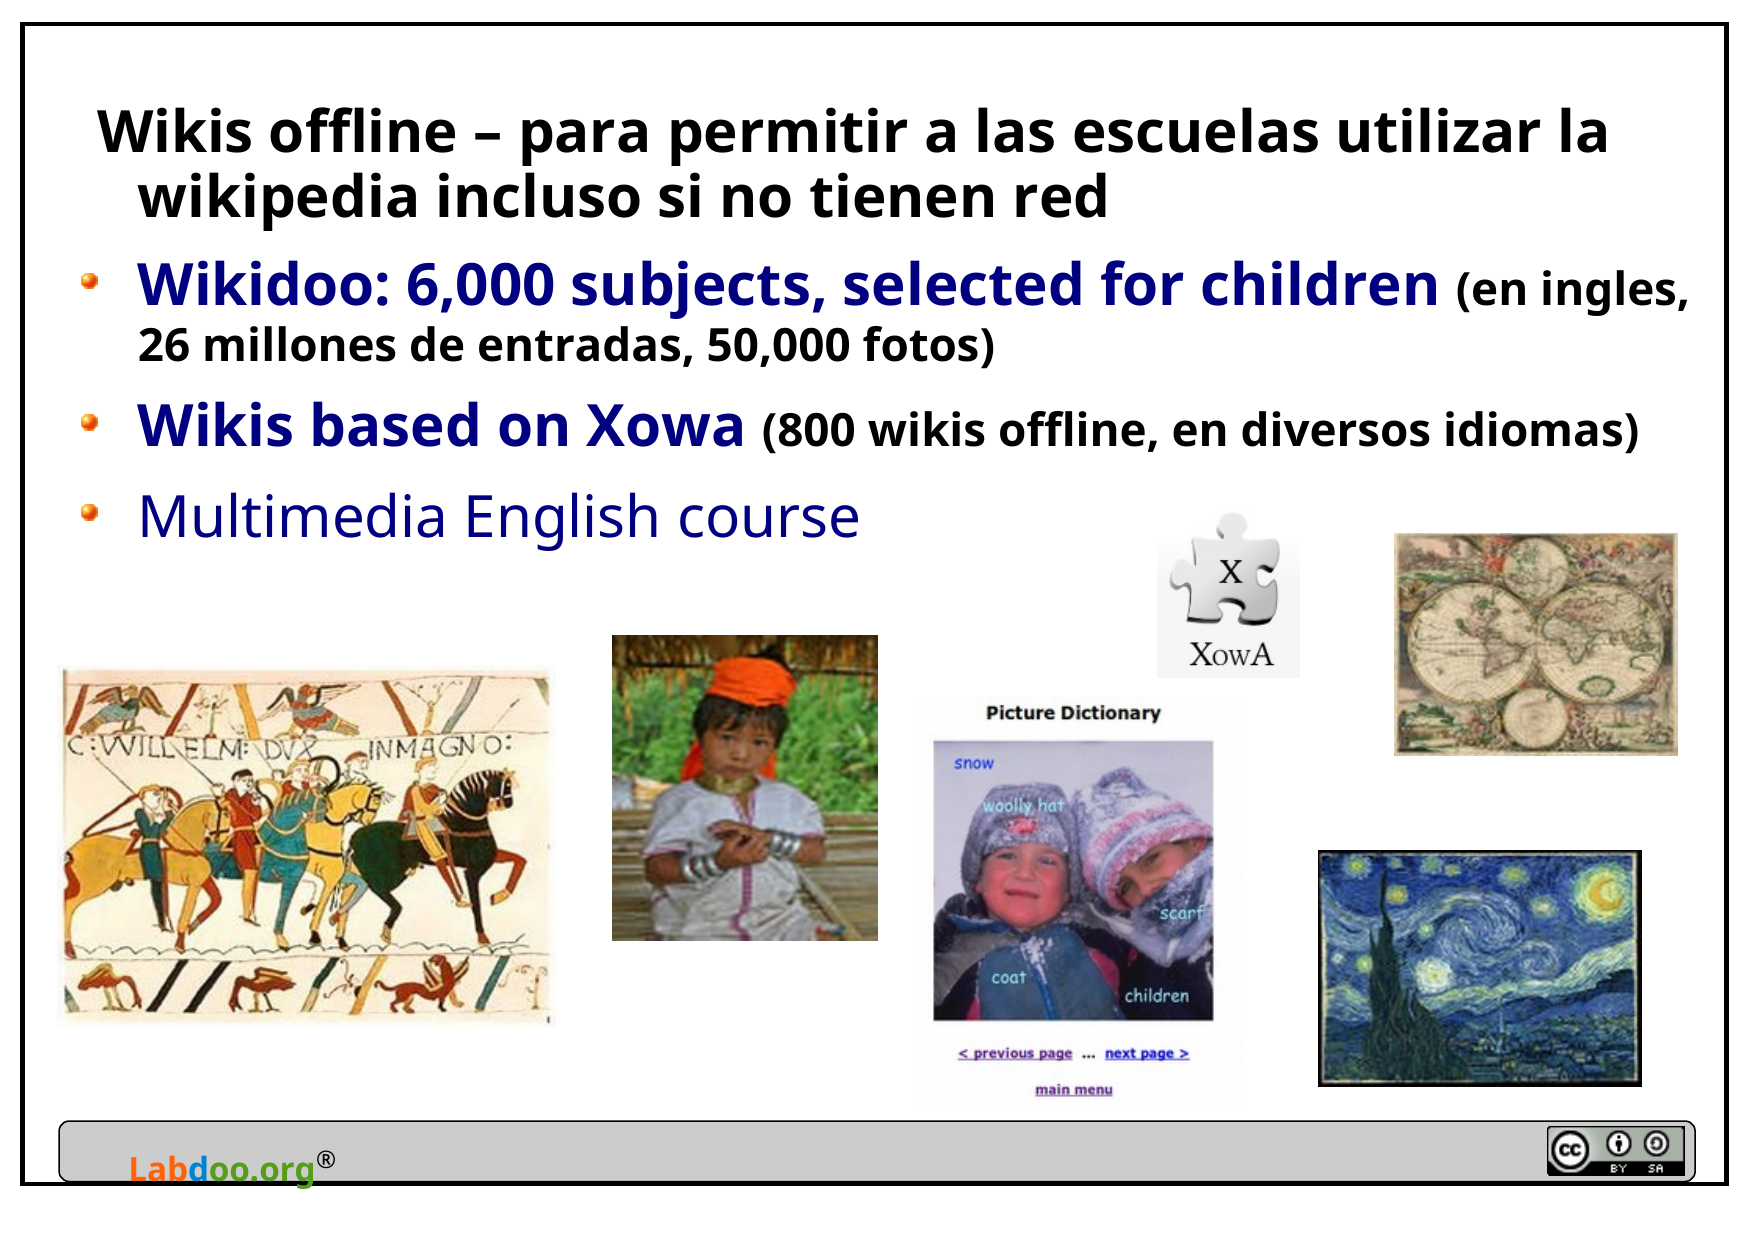

# Wikis offline – para permitir a las escuelas utilizar la wikipedia incluso si no tienen red
Wikidoo: 6,000 subjects, selected for children (en ingles, 26 millones de entradas, 50,000 fotos)
Wikis based on Xowa (800 wikis offline, en diversos idiomas)
Multimedia English course
Labdoo.org®